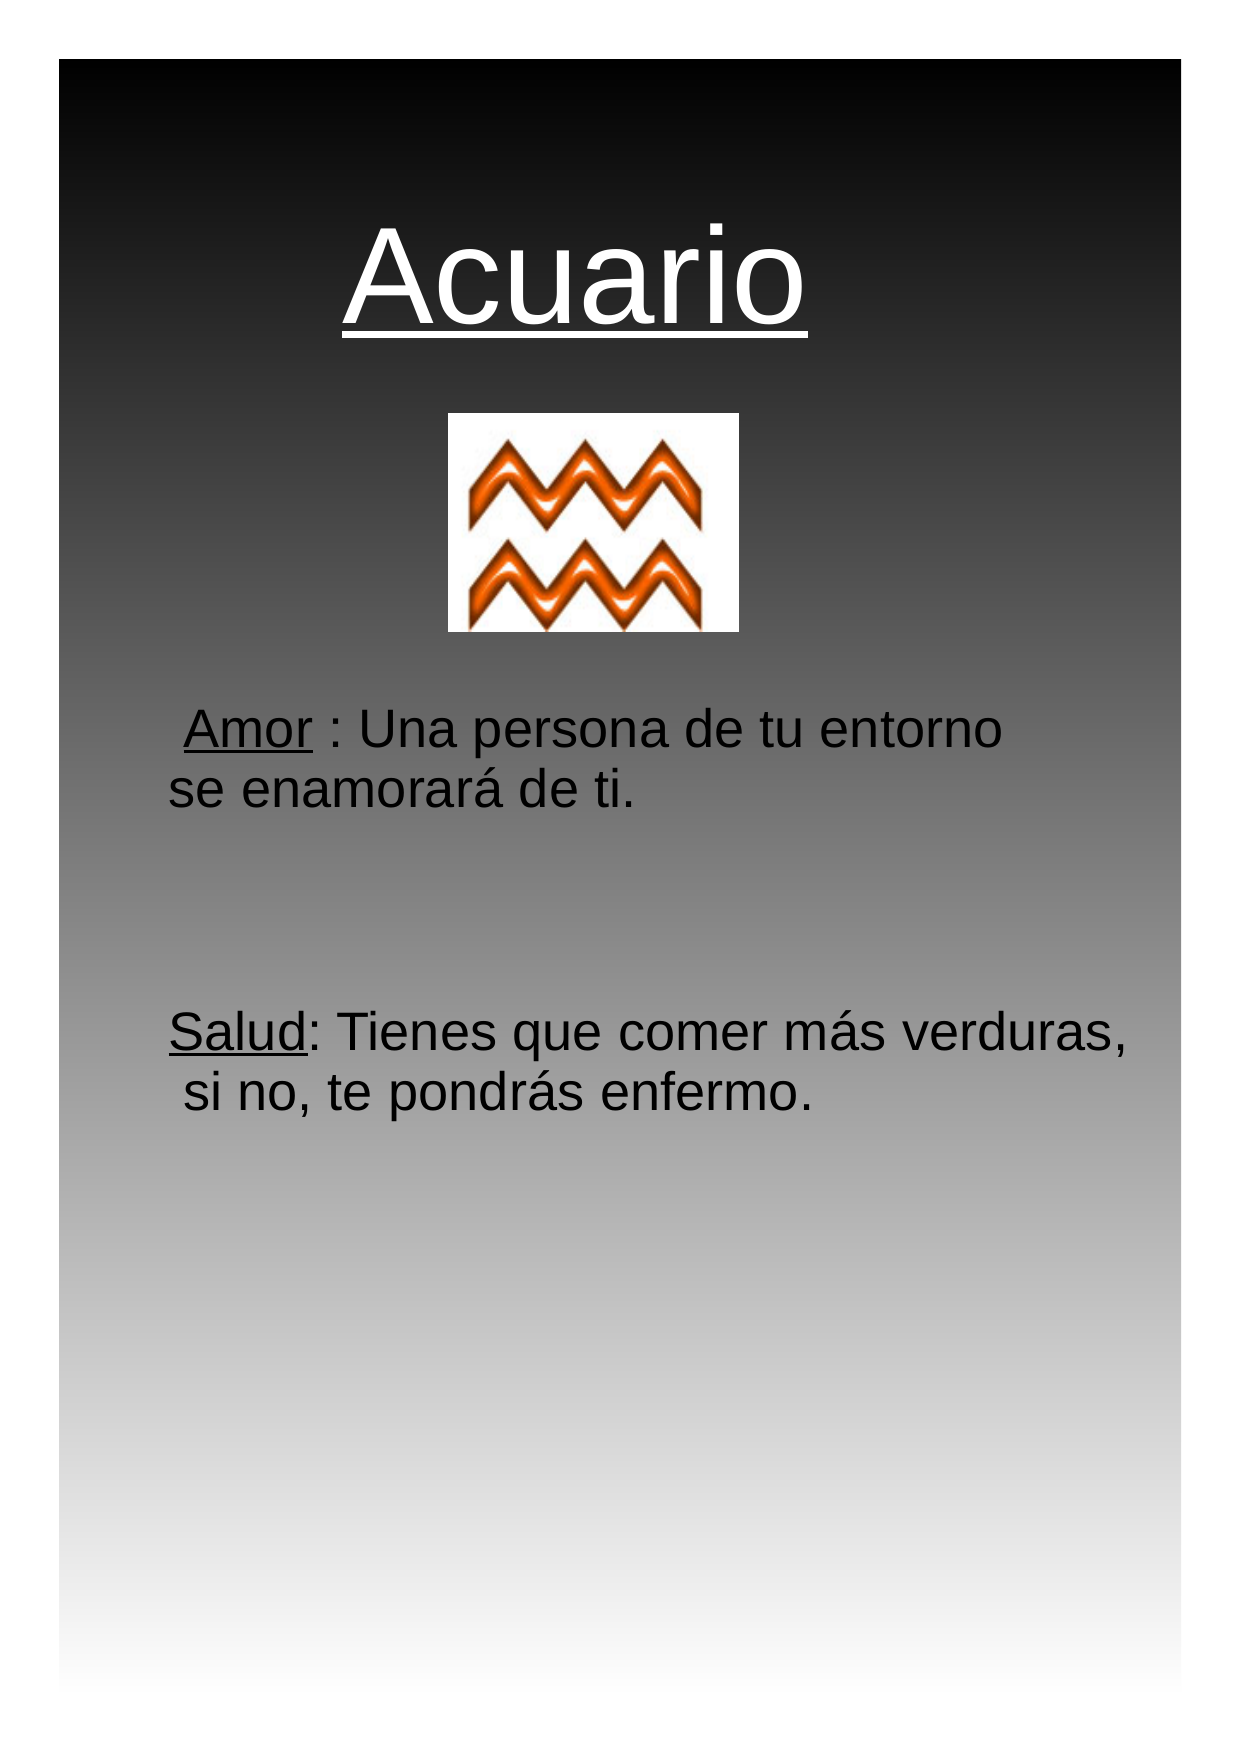

Acuario
 Amor : Una persona de tu entorno
se enamorará de ti.
Salud: Tienes que comer más verduras,
 si no, te pondrás enfermo.